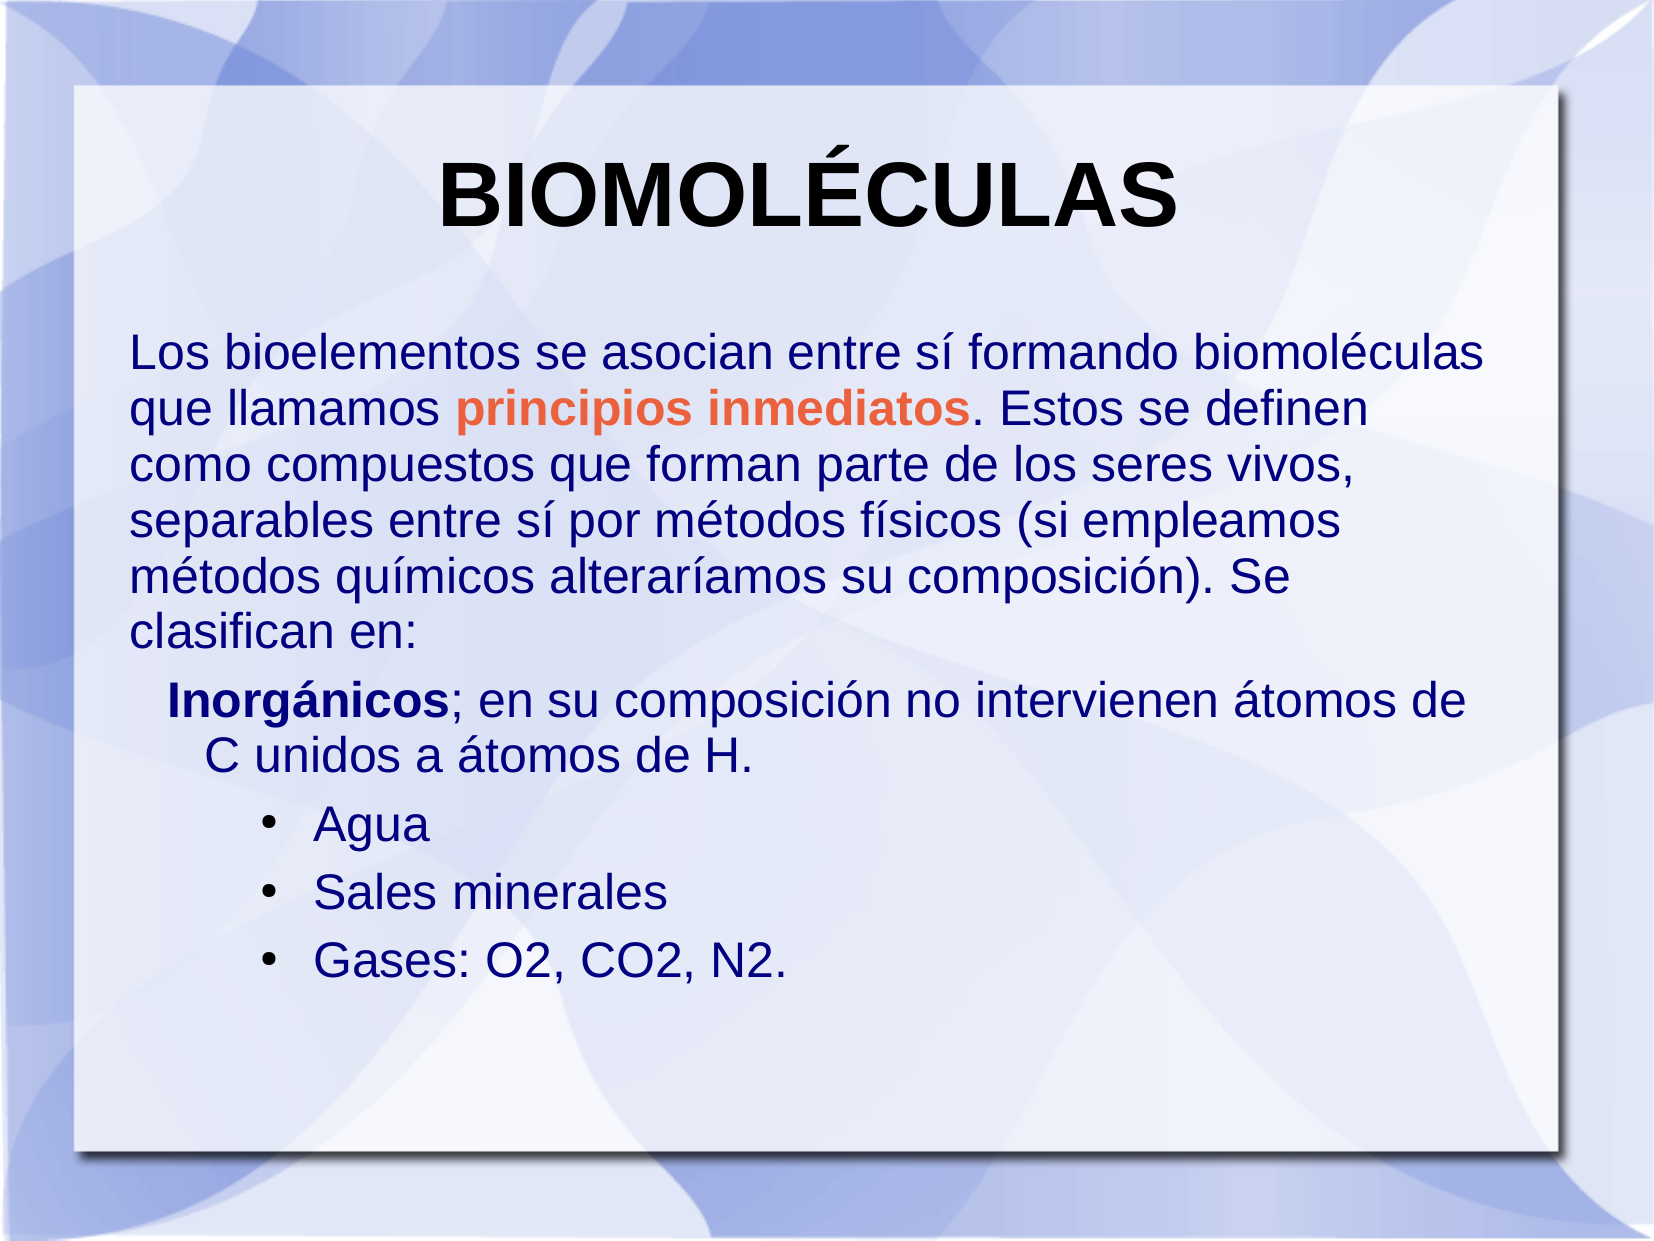

# BIOMOLÉCULAS
Los bioelementos se asocian entre sí formando biomoléculas que llamamos principios inmediatos. Estos se definen como compuestos que forman parte de los seres vivos, separables entre sí por métodos físicos (si empleamos métodos químicos alteraríamos su composición). Se clasifican en:
Inorgánicos; en su composición no intervienen átomos de C unidos a átomos de H.
Agua
Sales minerales
Gases: O2, CO2, N2.